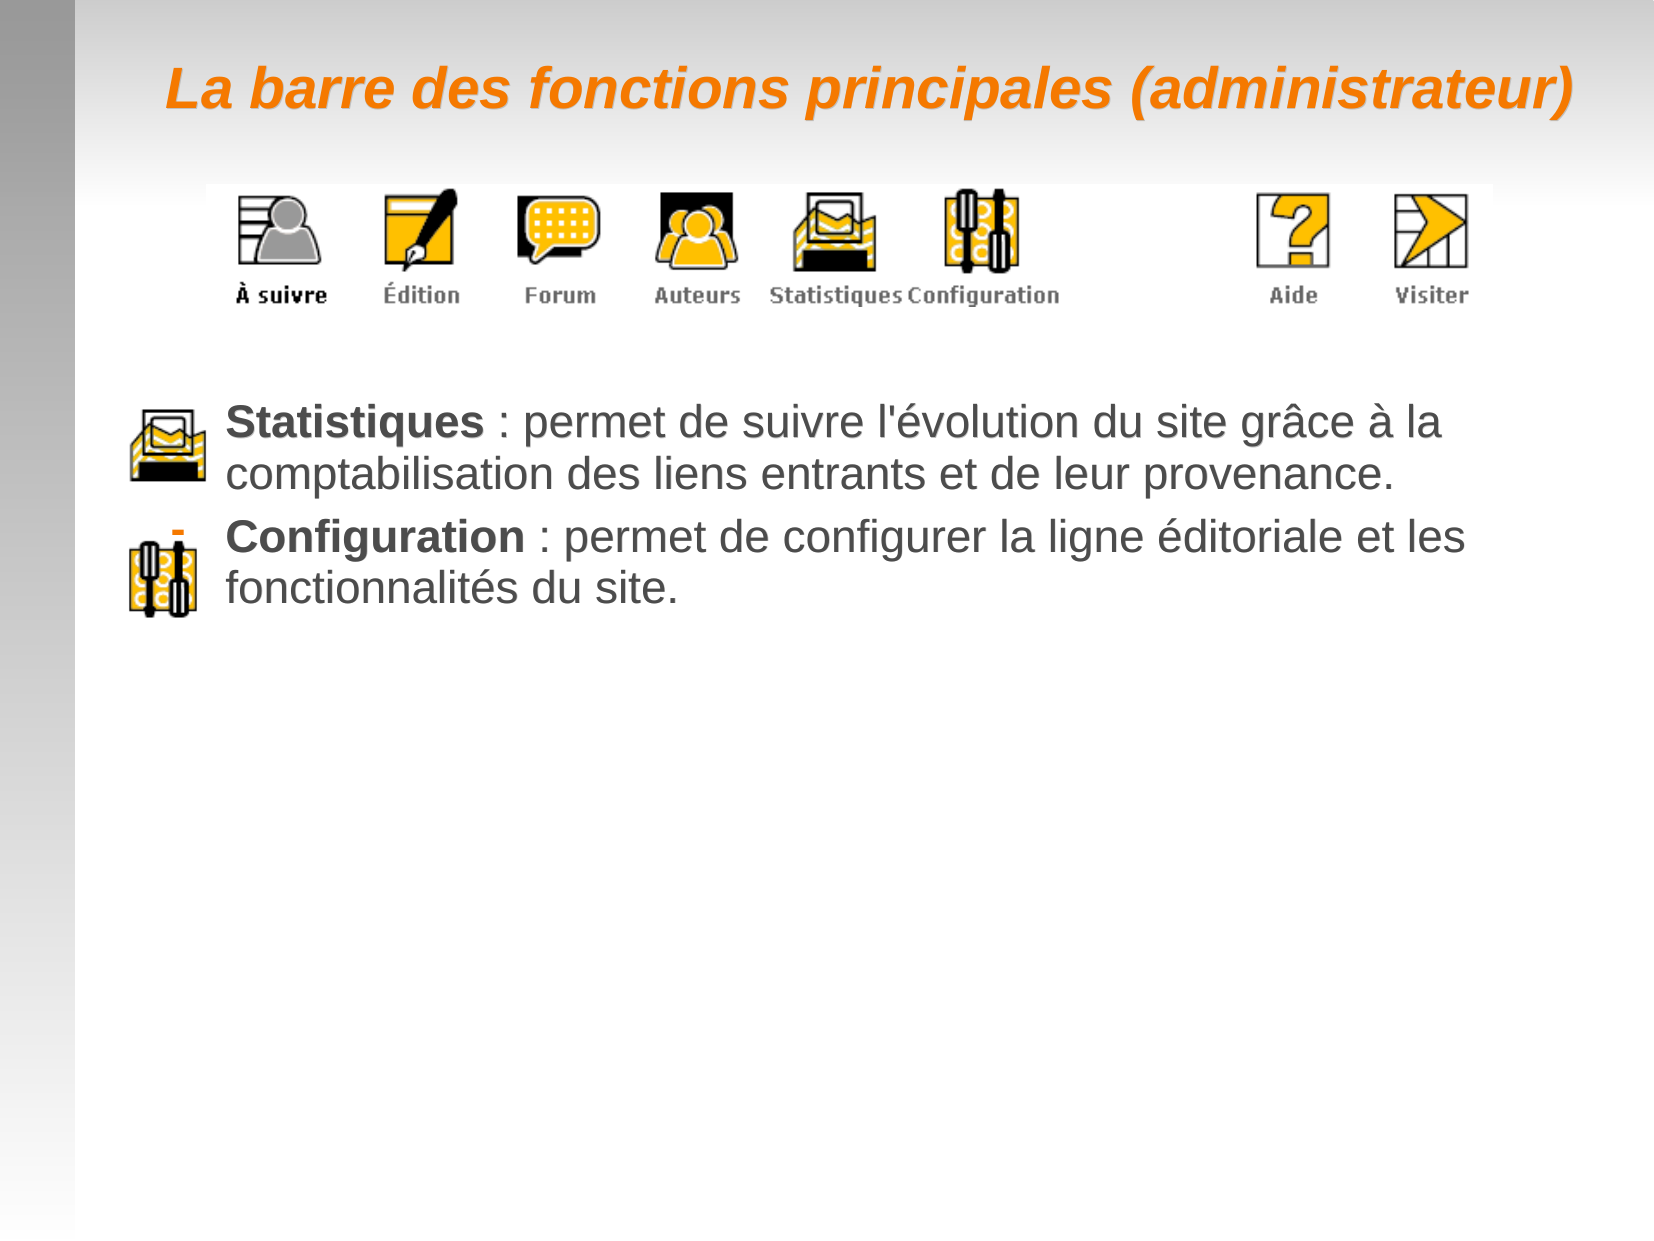

# La barre des fonctions principales (administrateur)
Statistiques : permet de suivre l'évolution du site grâce à la comptabilisation des liens entrants et de leur provenance.
Configuration : permet de configurer la ligne éditoriale et les fonctionnalités du site.